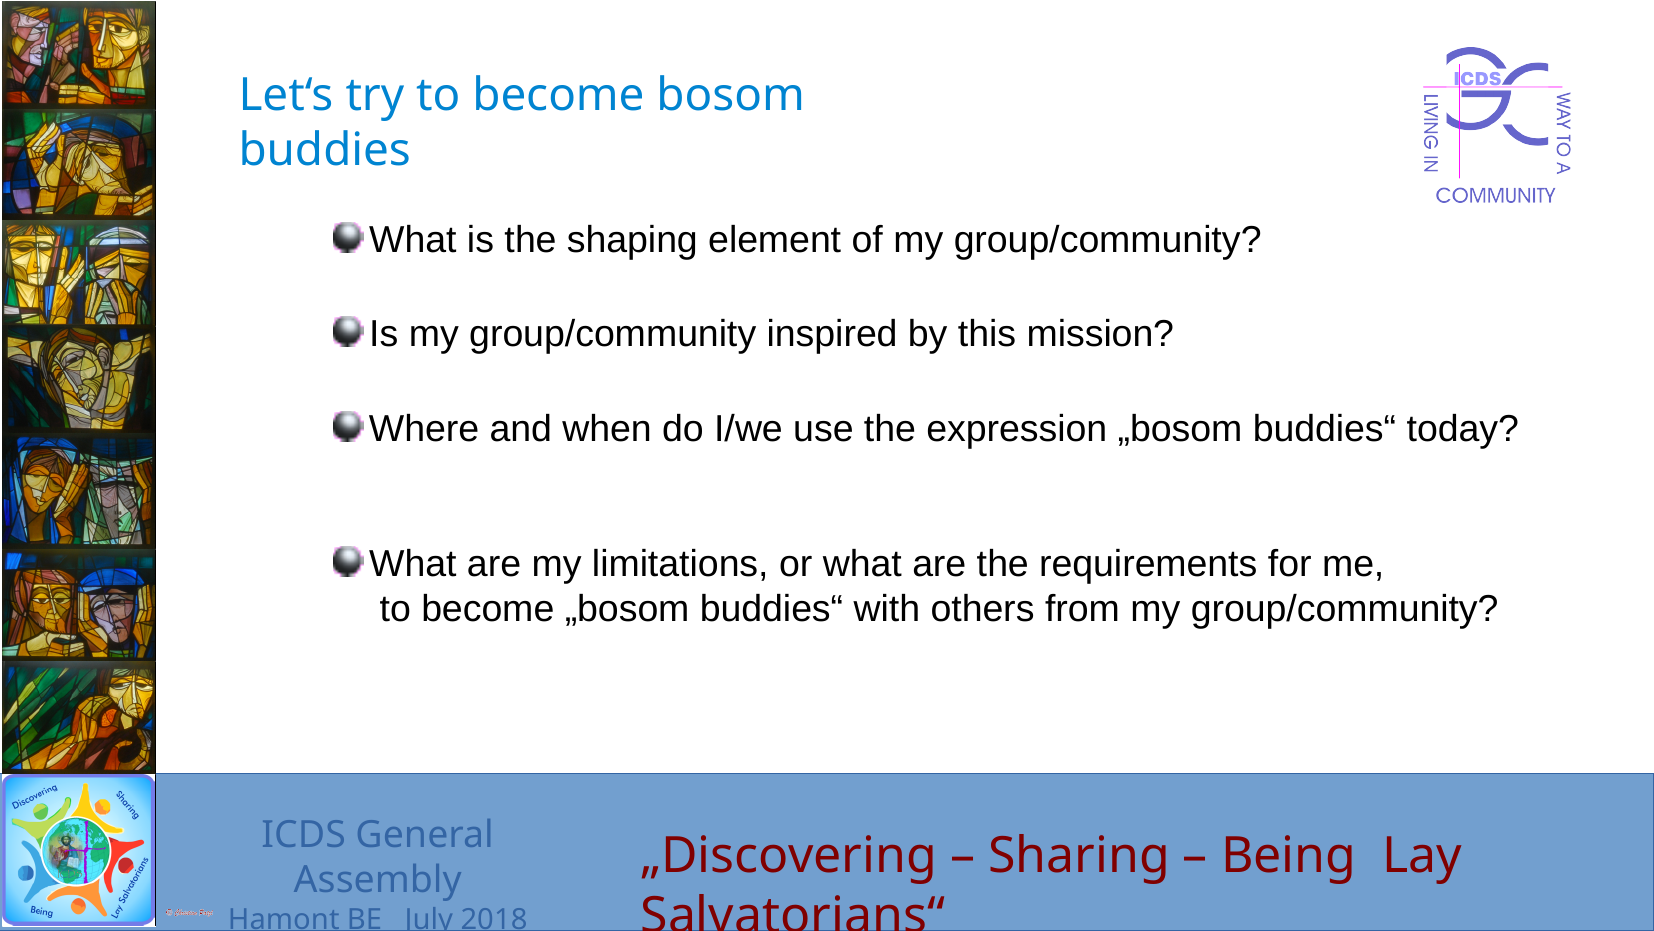

Let‘s try to become bosom buddies
What is the shaping element of my group/community?
Is my group/community inspired by this mission?
Where and when do I/we use the expression „bosom buddies“ today?
What are my limitations, or what are the requirements for me,
 to become „bosom buddies“ with others from my group/community?
„Discovering – Sharing – Being Lay Salvatorians“